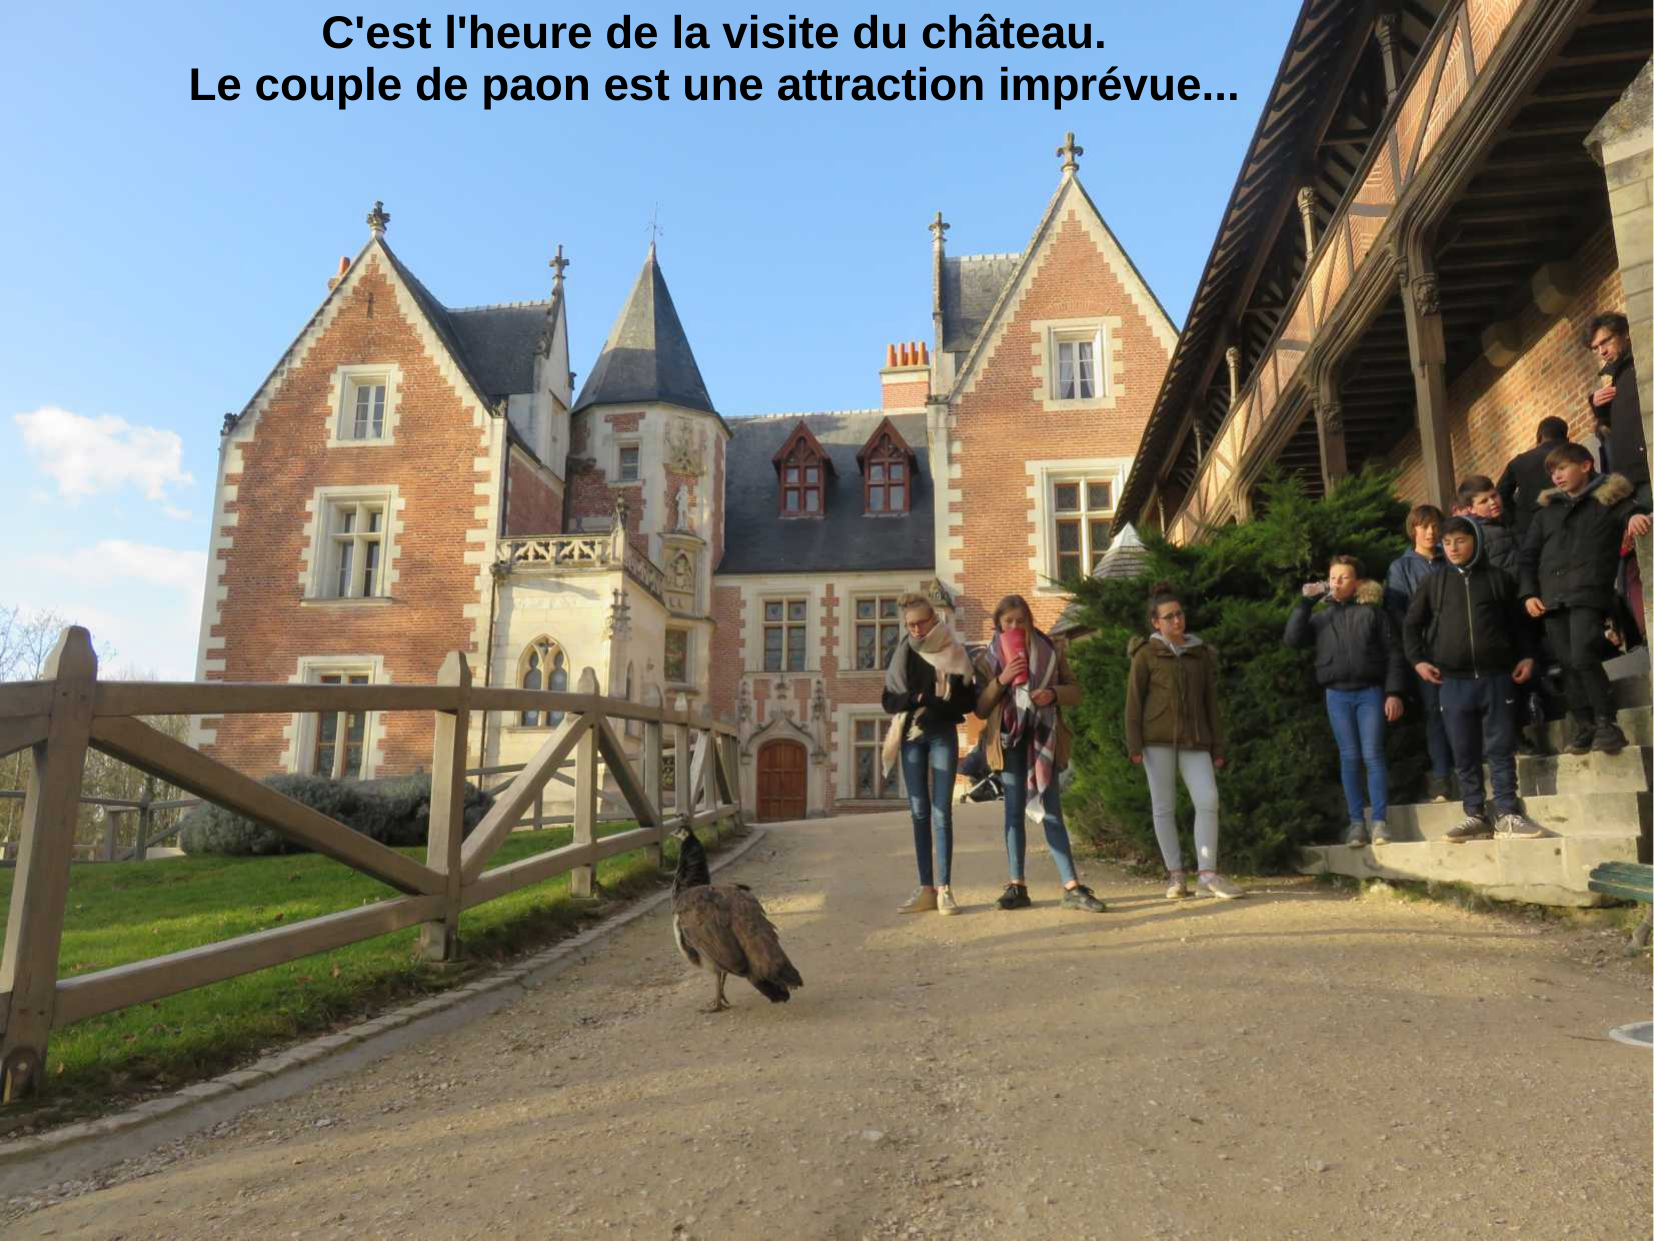

C'est l'heure de la visite du château.
Le couple de paon est une attraction imprévue...